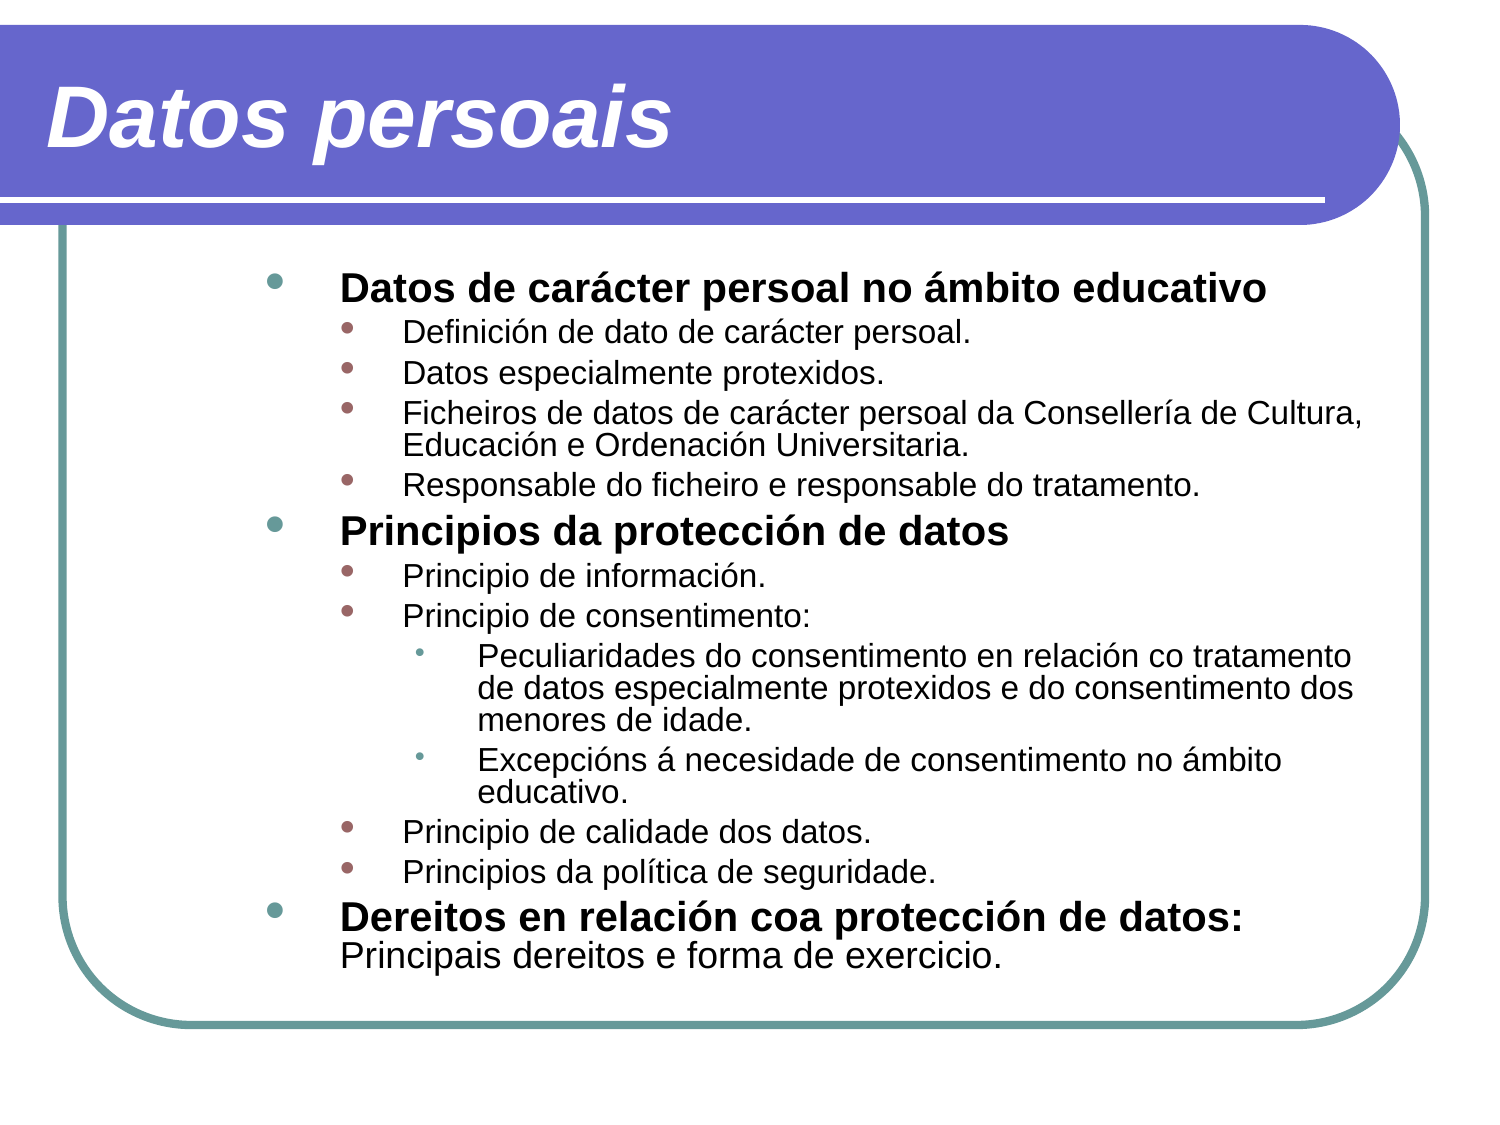

# Datos persoais
Datos de carácter persoal no ámbito educativo
Definición de dato de carácter persoal.
Datos especialmente protexidos.
Ficheiros de datos de carácter persoal da Consellería de Cultura, Educación e Ordenación Universitaria.
Responsable do ficheiro e responsable do tratamento.
Principios da protección de datos
Principio de información.
Principio de consentimento:
Peculiaridades do consentimento en relación co tratamento de datos especialmente protexidos e do consentimento dos menores de idade.
Excepcións á necesidade de consentimento no ámbito educativo.
Principio de calidade dos datos.
Principios da política de seguridade.
Dereitos en relación coa protección de datos: Principais dereitos e forma de exercicio.